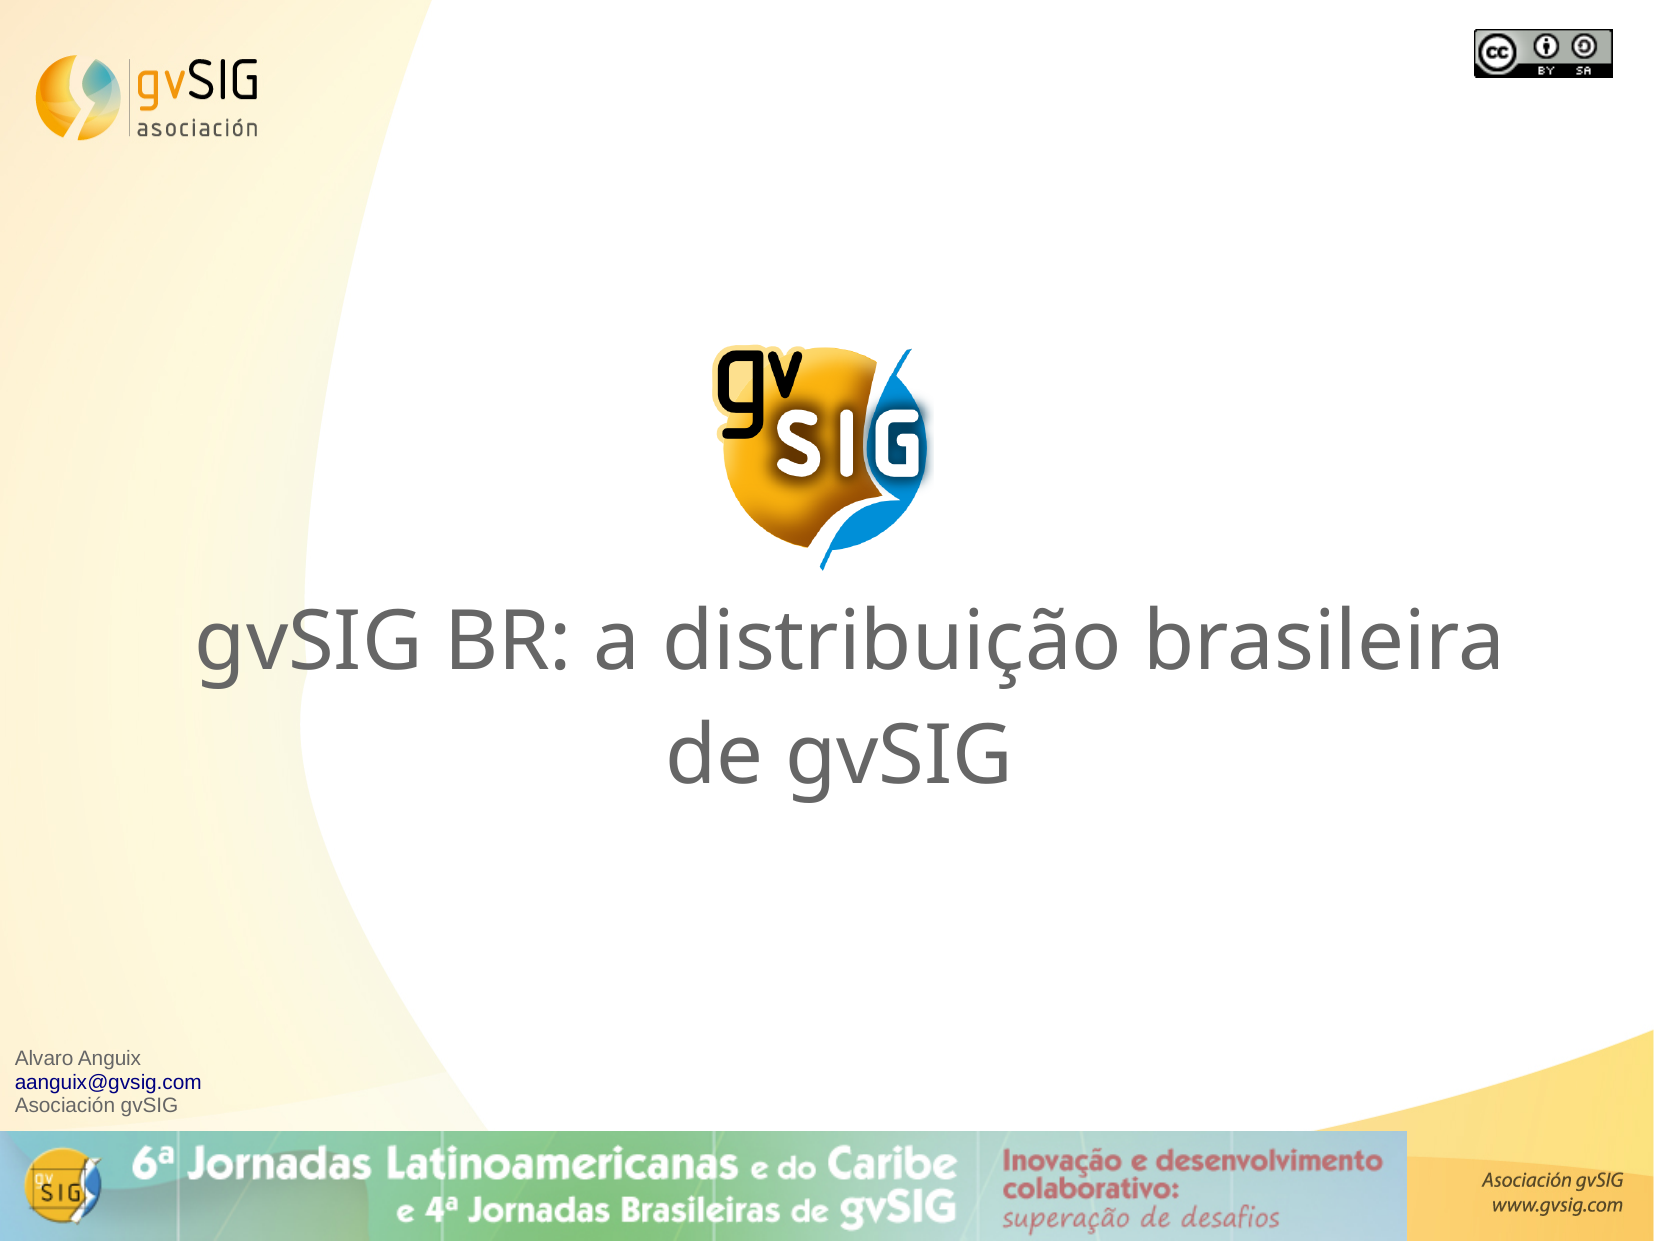

# gvSIG BR: a distribuição brasileira de gvSIG
Alvaro Anguix
aanguix@gvsig.com
Asociación gvSIG